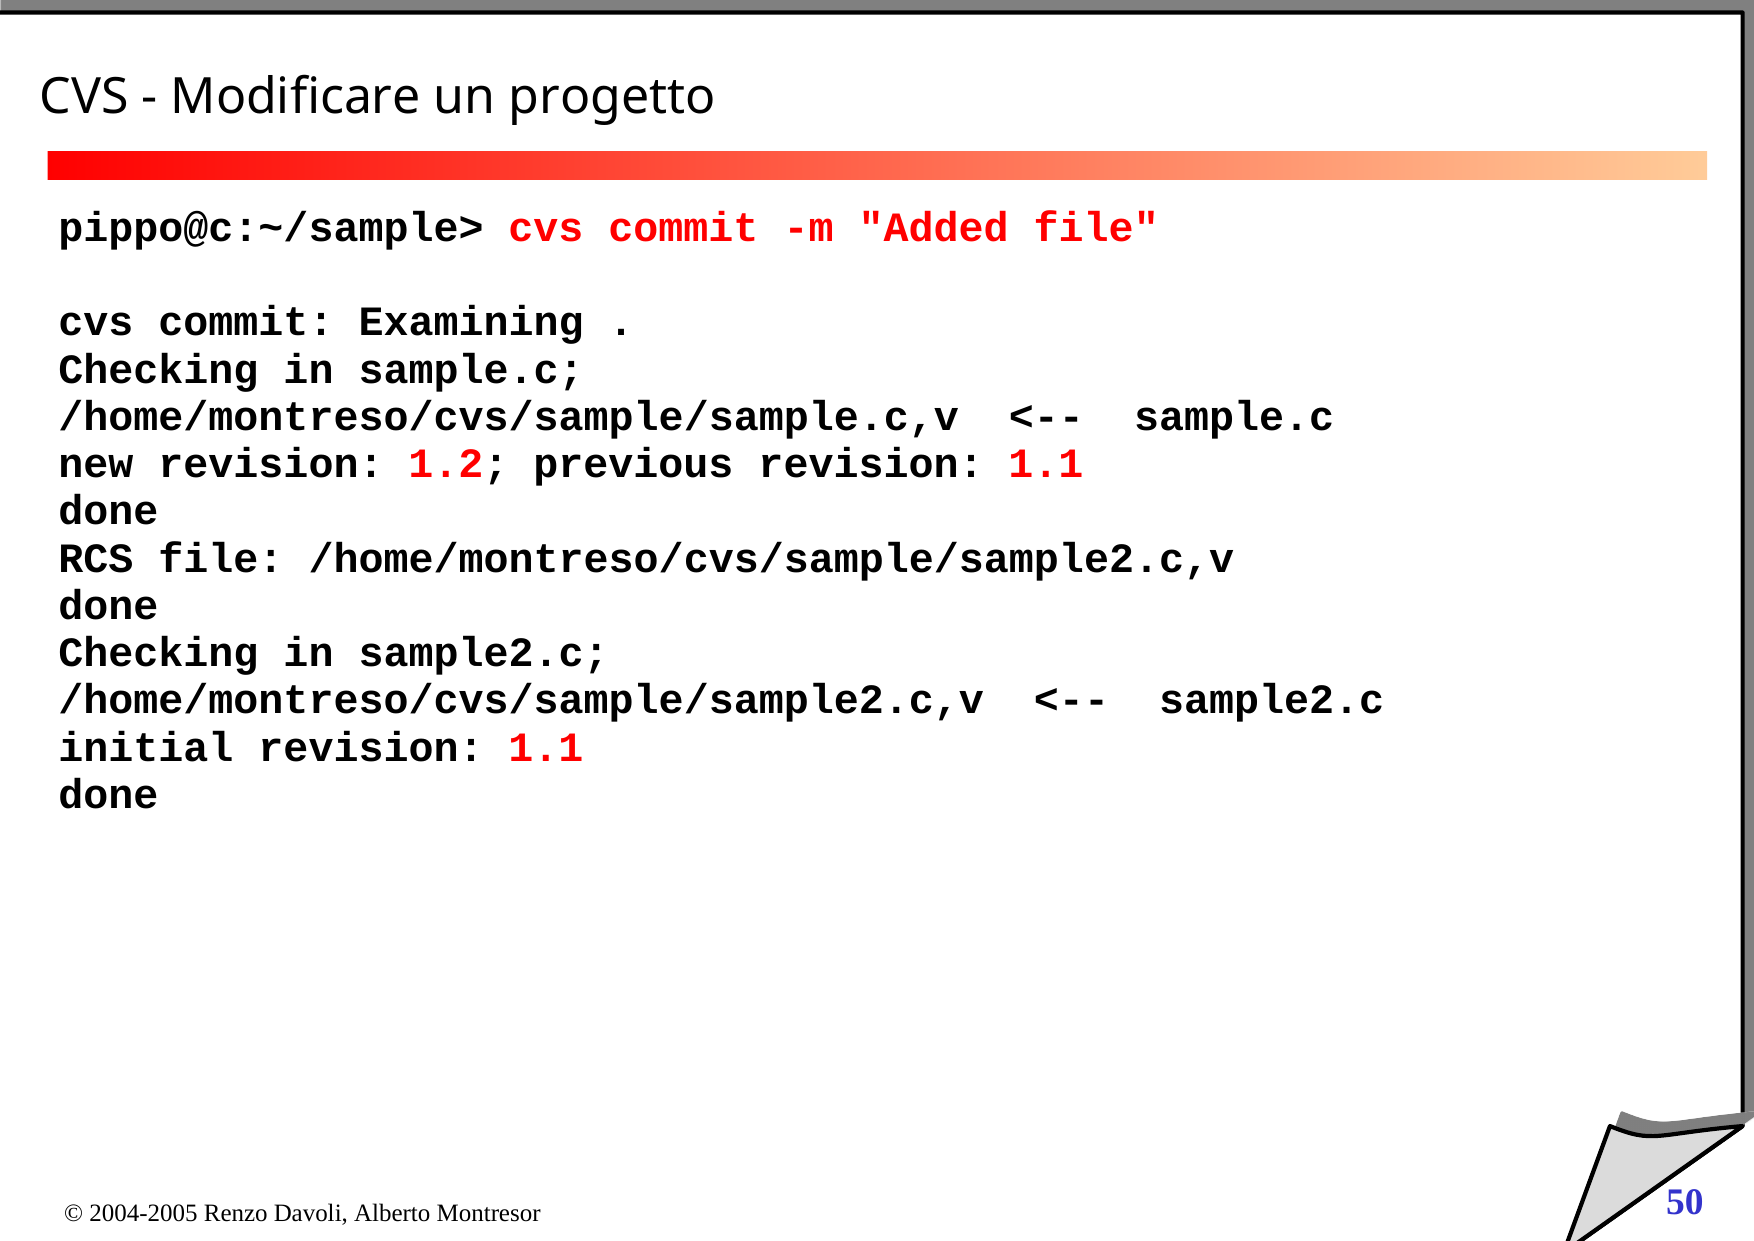

# CVS - Modificare un progetto
pippo@c:~/sample> cvs commit -m "Added file"
cvs commit: Examining .
Checking in sample.c;
/home/montreso/cvs/sample/sample.c,v <-- sample.c
new revision: 1.2; previous revision: 1.1
done
RCS file: /home/montreso/cvs/sample/sample2.c,v
done
Checking in sample2.c;
/home/montreso/cvs/sample/sample2.c,v <-- sample2.c
initial revision: 1.1
done